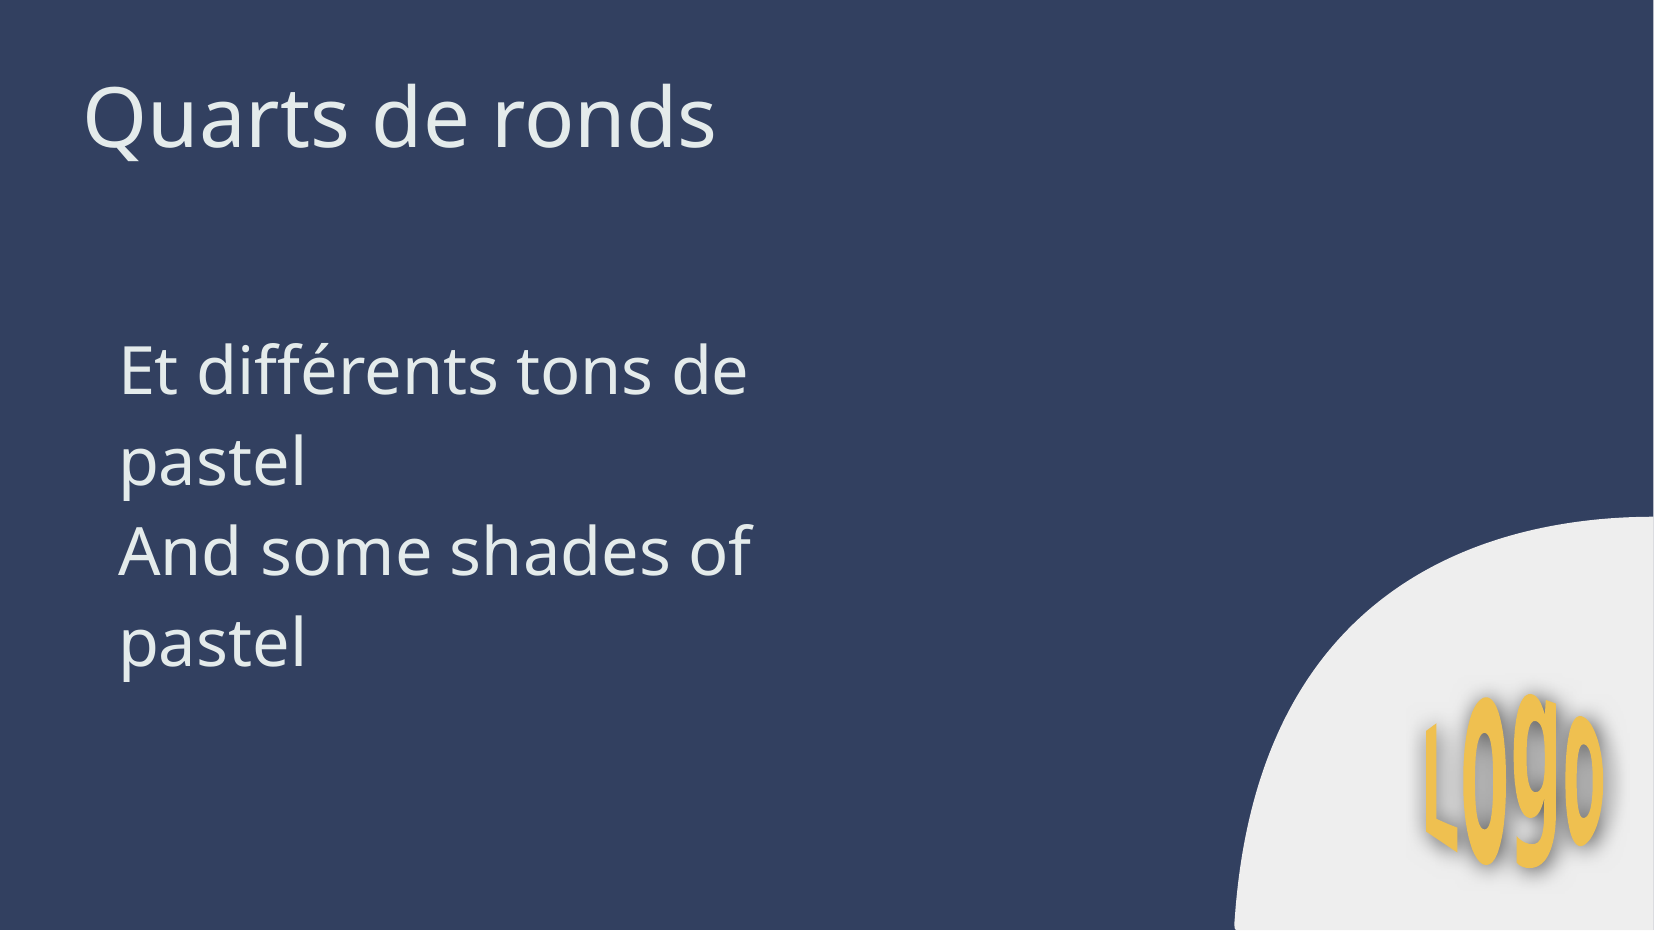

# Quarts de ronds
Et différents tons de pastel
And some shades of pastel